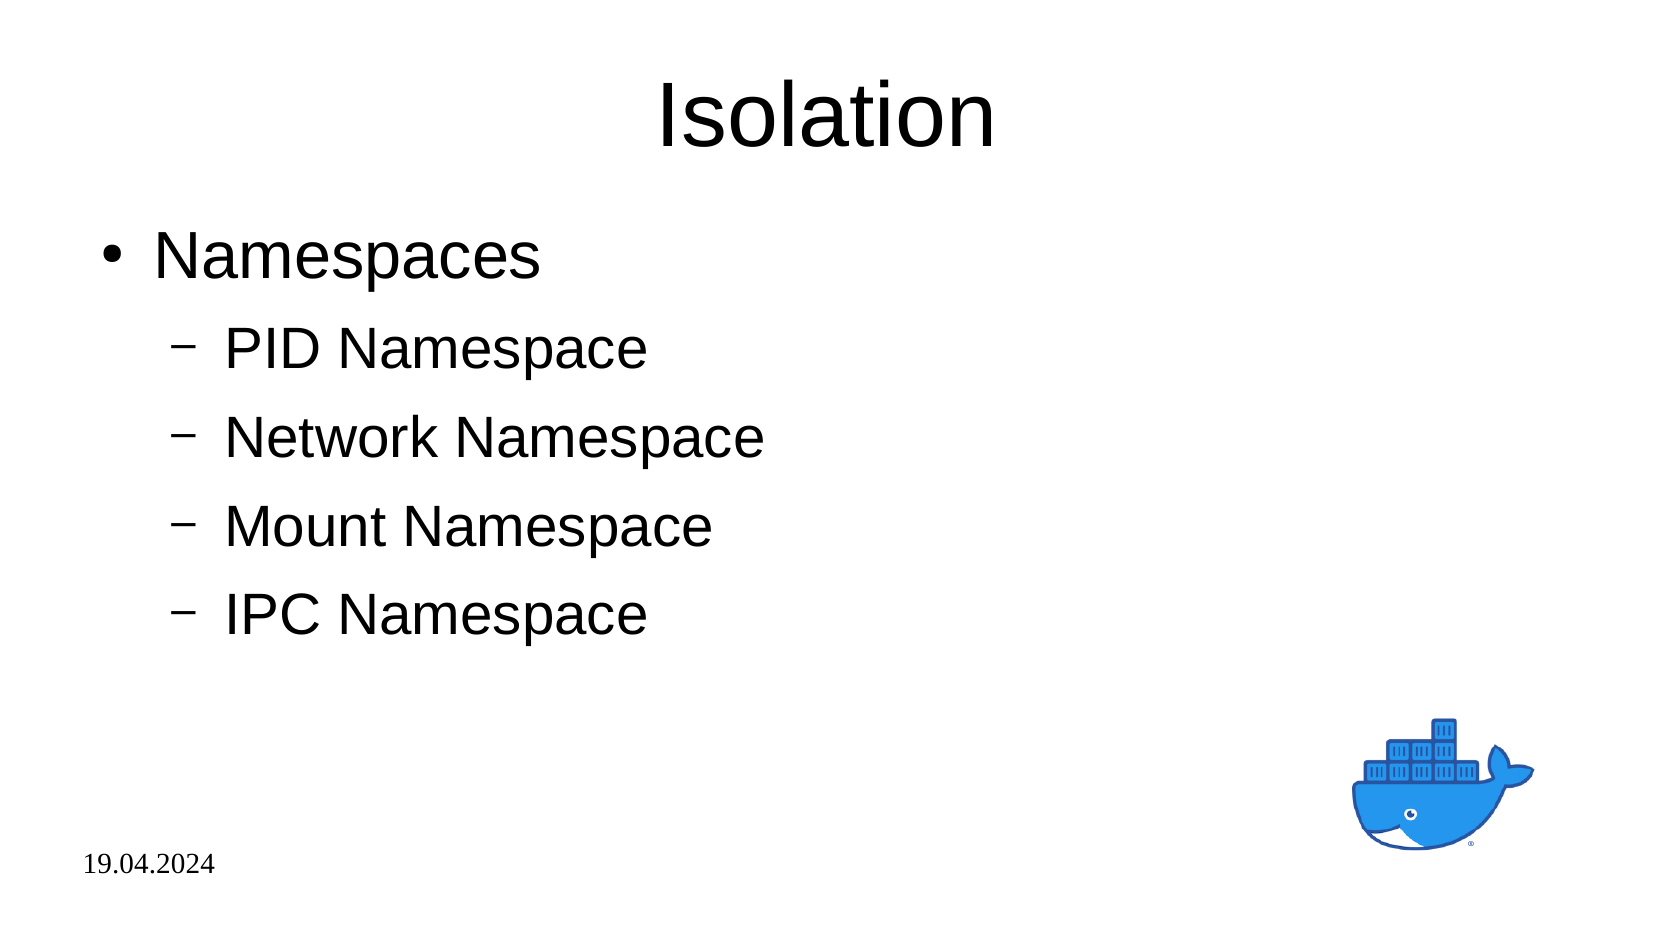

# Isolation
Namespaces
PID Namespace
Network Namespace
Mount Namespace
IPC Namespace